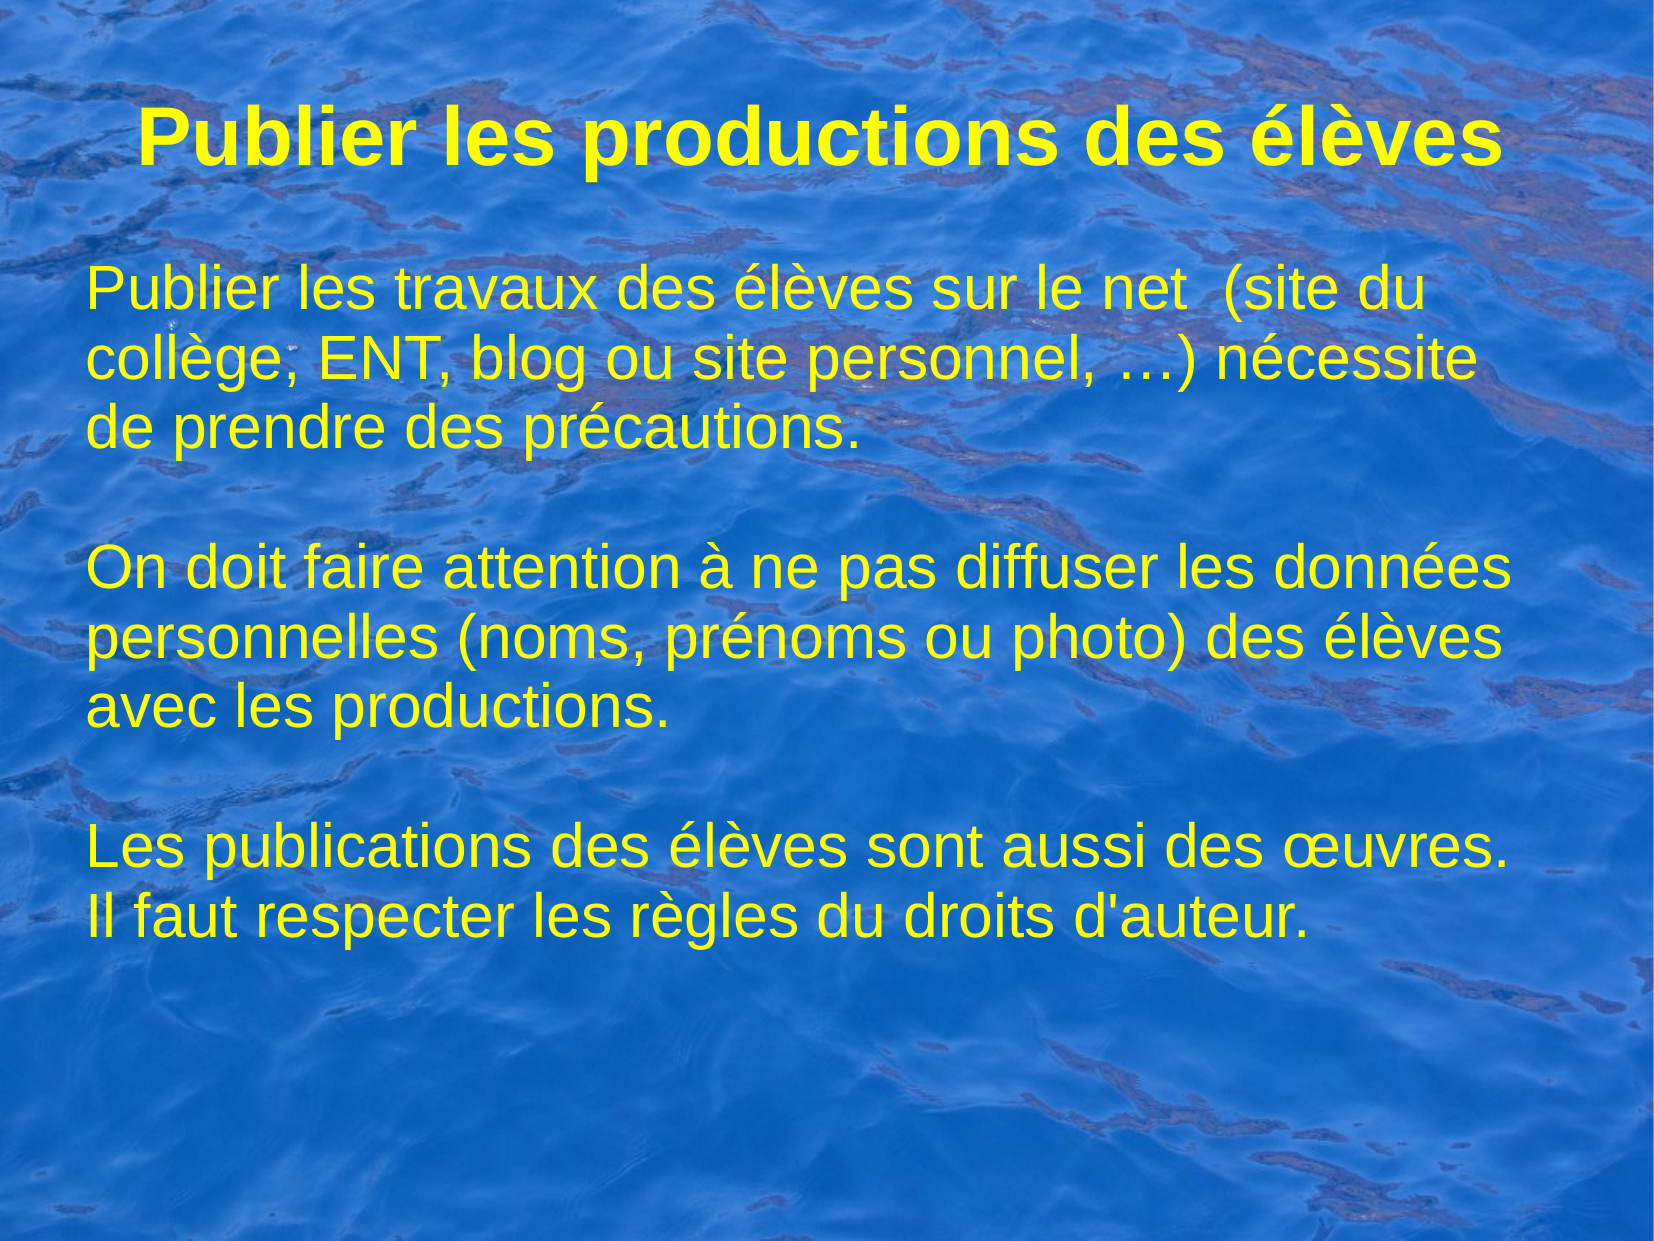

Publier les productions des élèves
Publier les travaux des élèves sur le net (site du collège, ENT, blog ou site personnel, …) nécessite de prendre des précautions.
On doit faire attention à ne pas diffuser les données personnelles (noms, prénoms ou photo) des élèves avec les productions.
Les publications des élèves sont aussi des œuvres. Il faut respecter les règles du droits d'auteur.